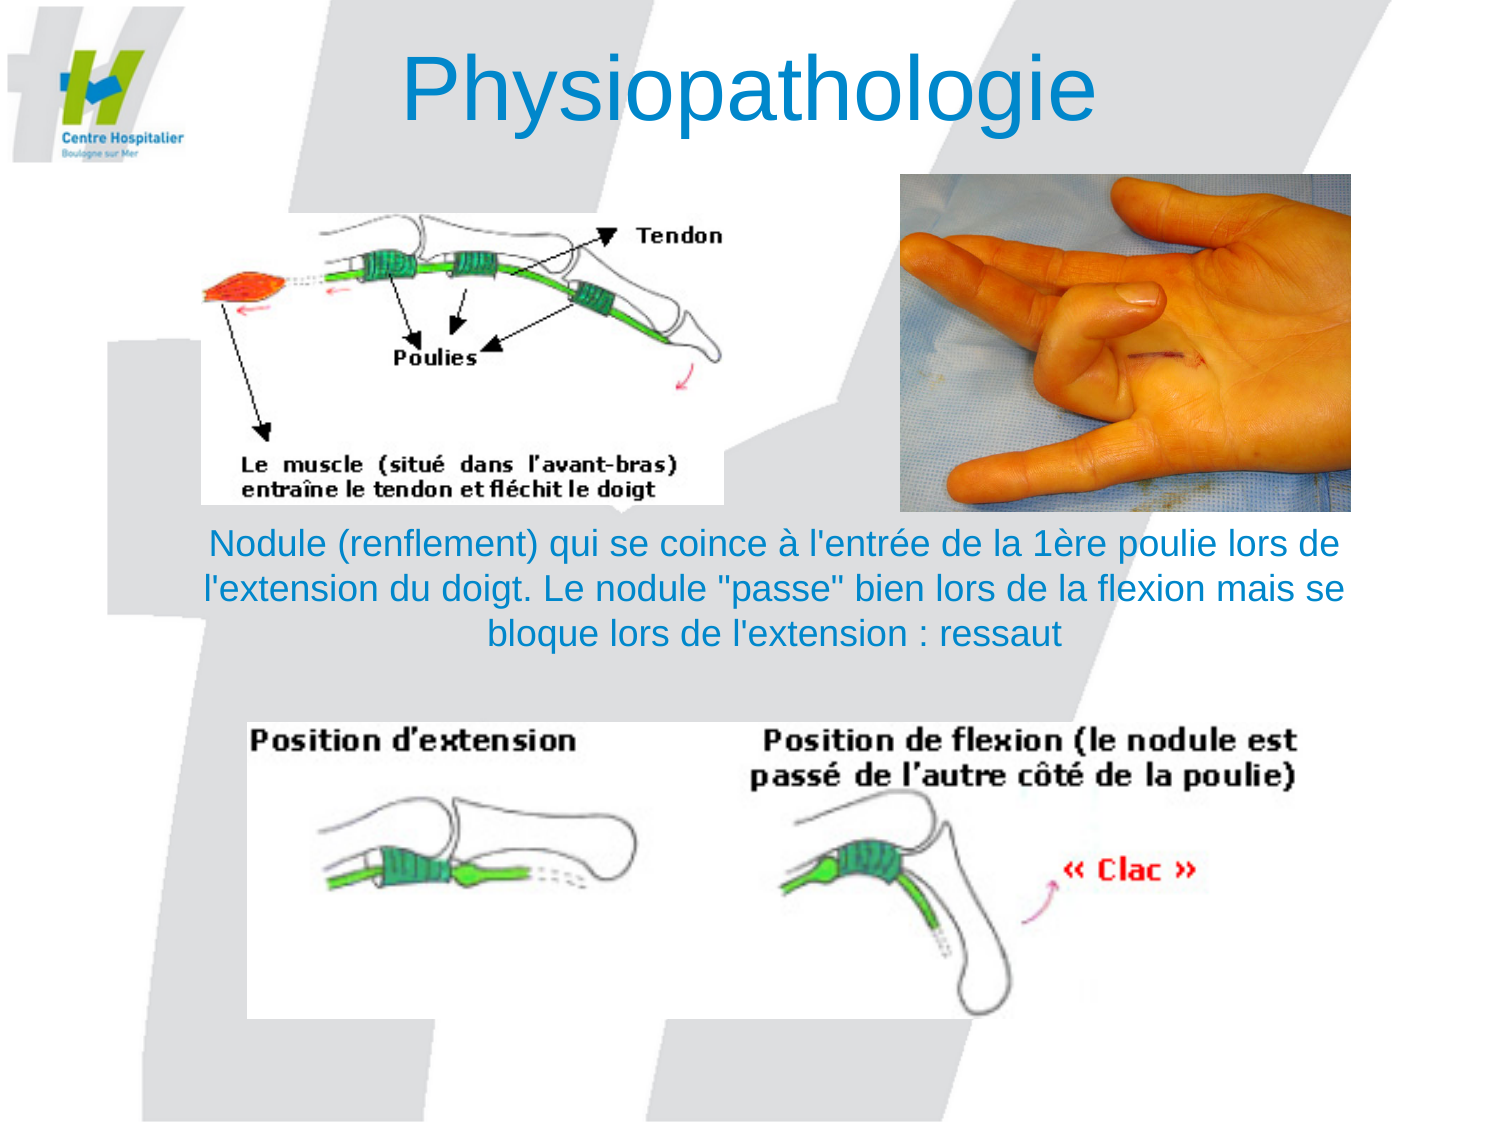

# Physiopathologie
Nodule (renflement) qui se coince à l'entrée de la 1ère poulie lors de l'extension du doigt. Le nodule "passe" bien lors de la flexion mais se bloque lors de l'extension : ressaut